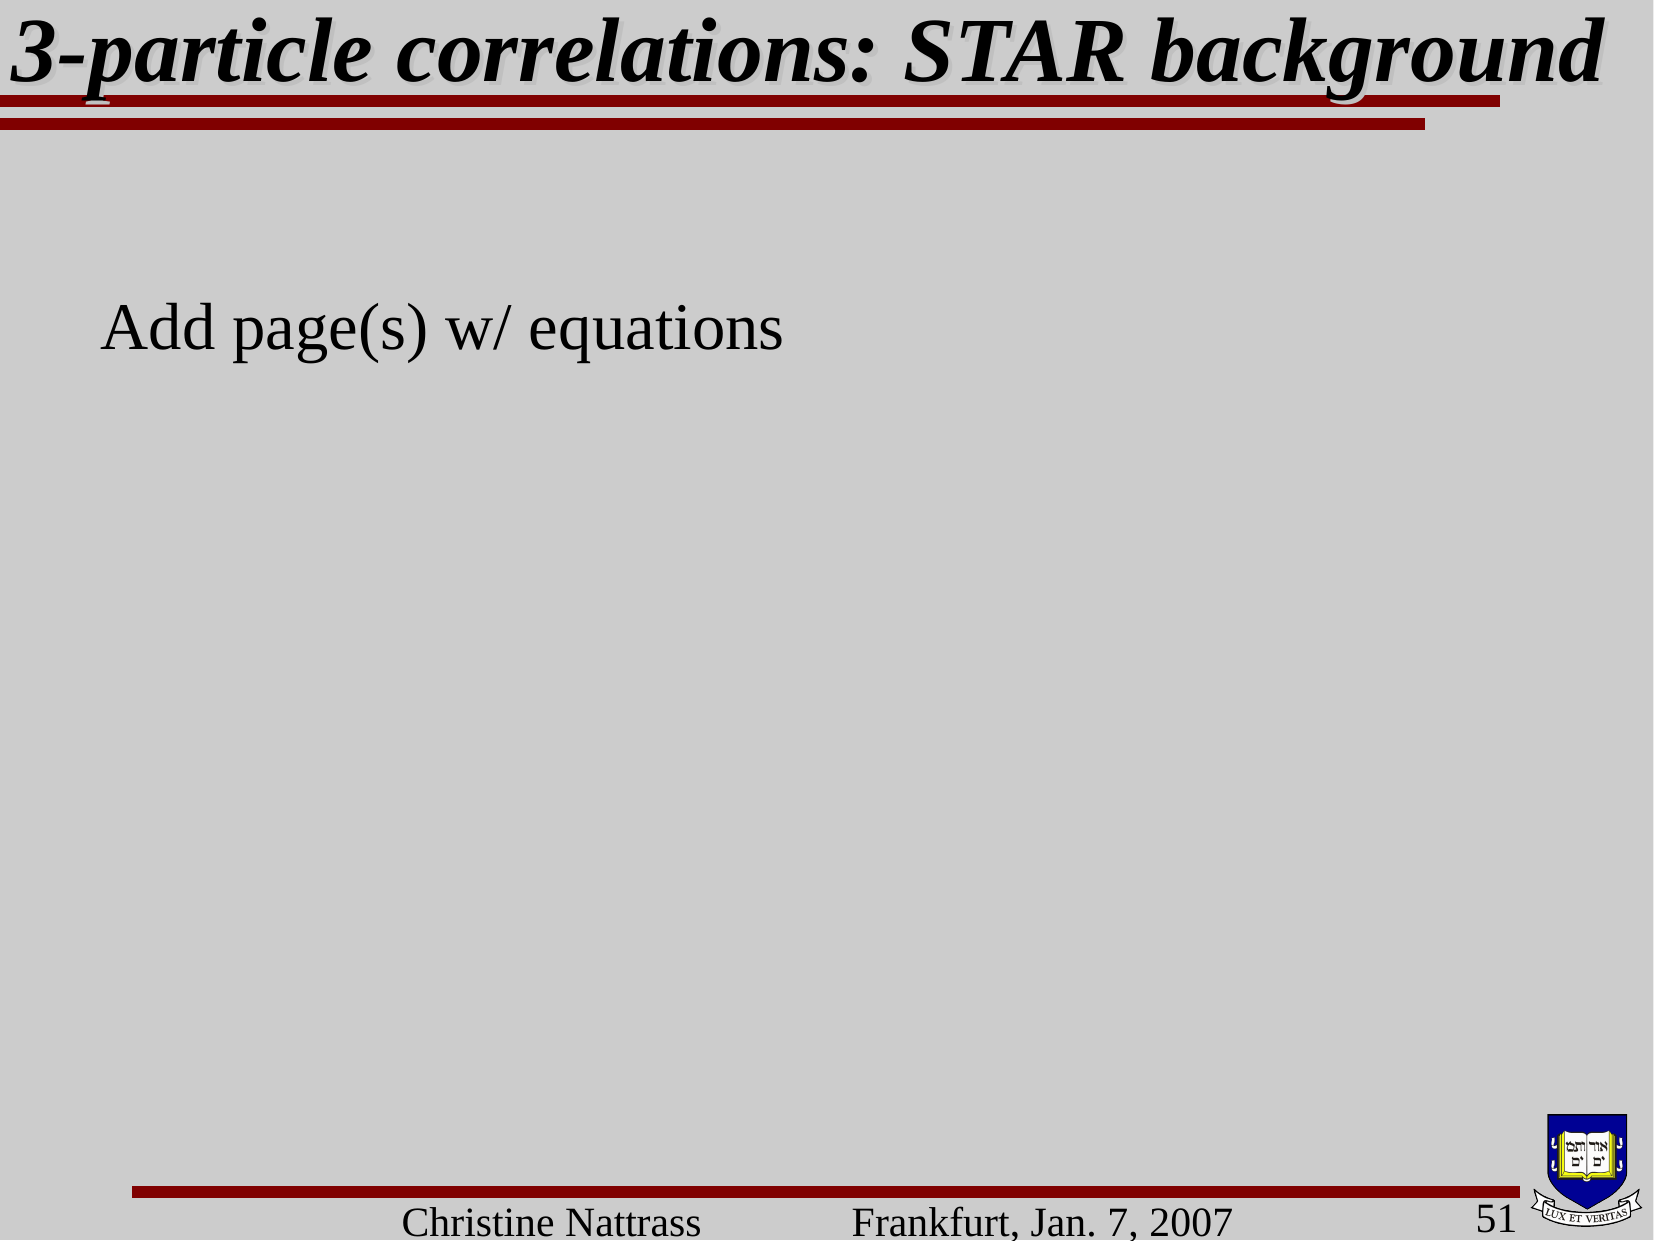

# 3-particle correlations: STAR background
Add page(s) w/ equations